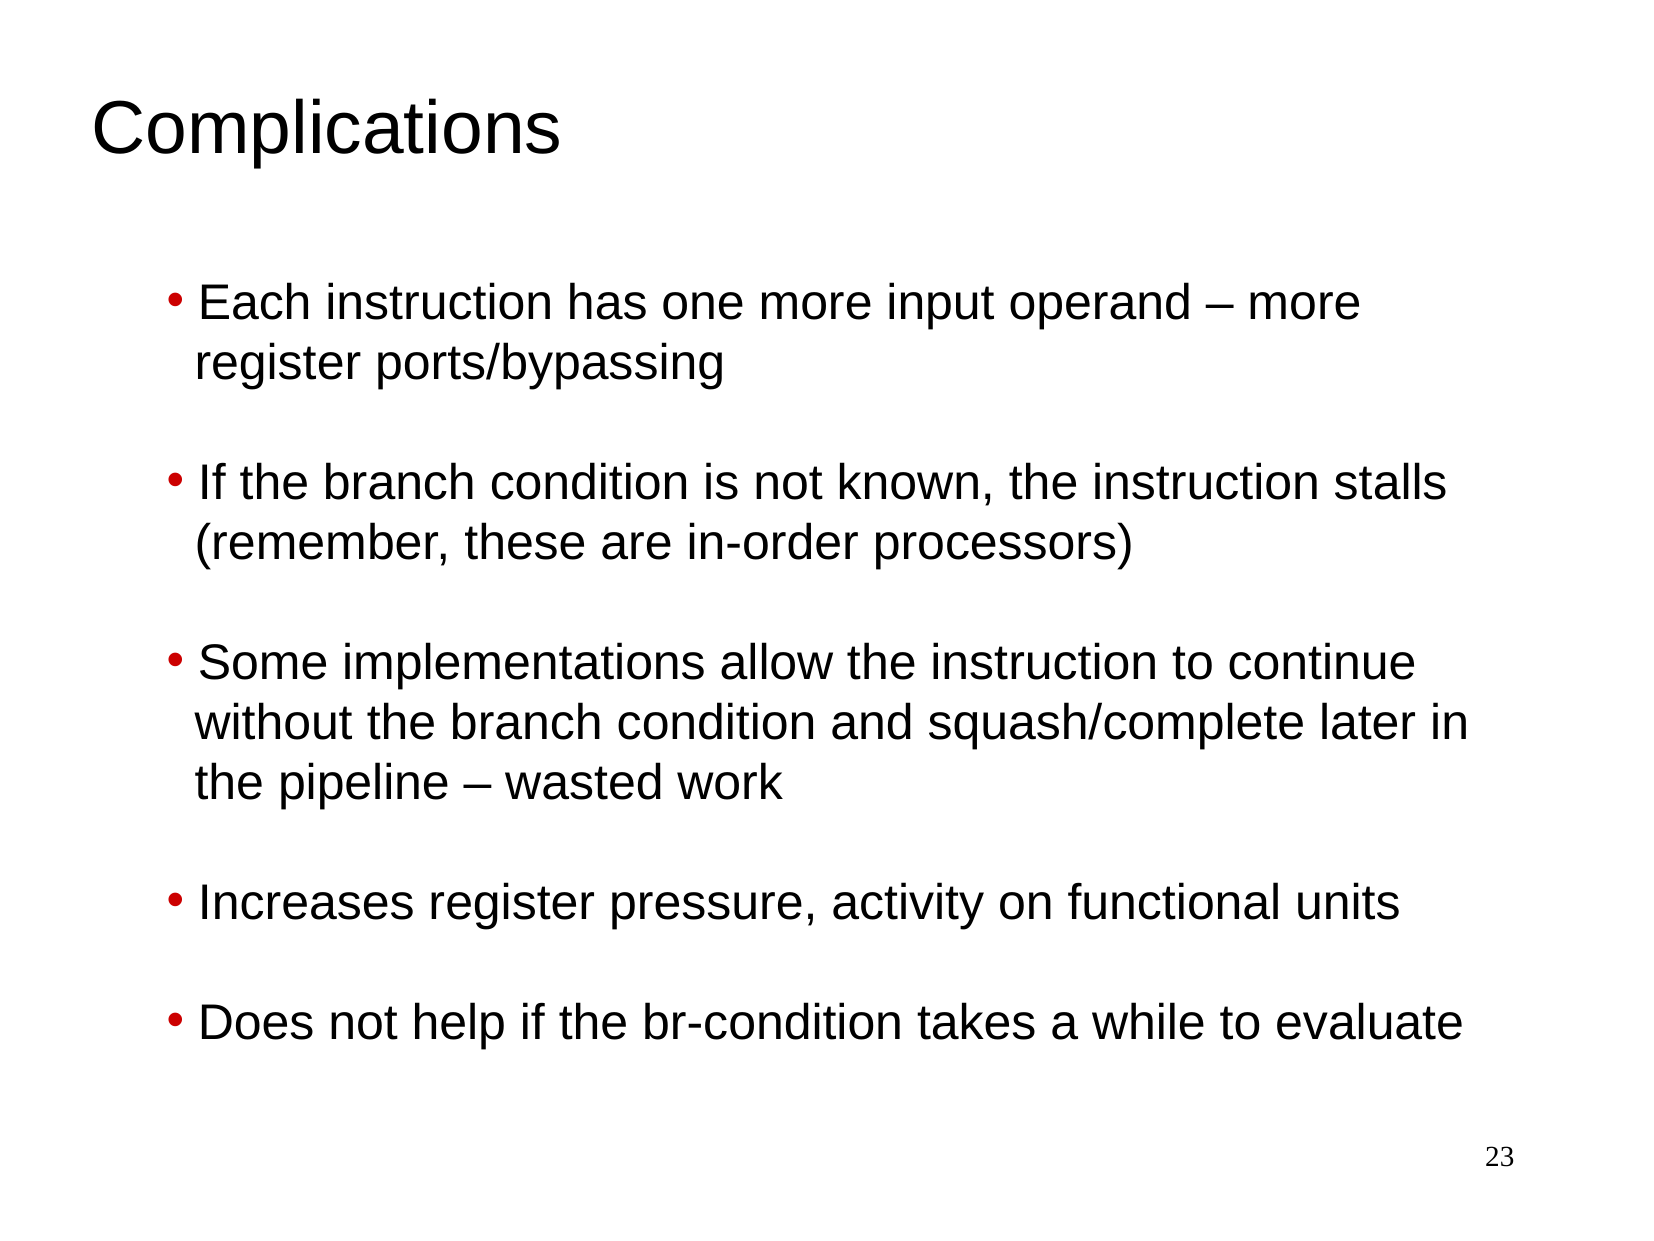

Complications
 Each instruction has one more input operand – more
 register ports/bypassing
 If the branch condition is not known, the instruction stalls
 (remember, these are in-order processors)
 Some implementations allow the instruction to continue
 without the branch condition and squash/complete later in
 the pipeline – wasted work
 Increases register pressure, activity on functional units
 Does not help if the br-condition takes a while to evaluate